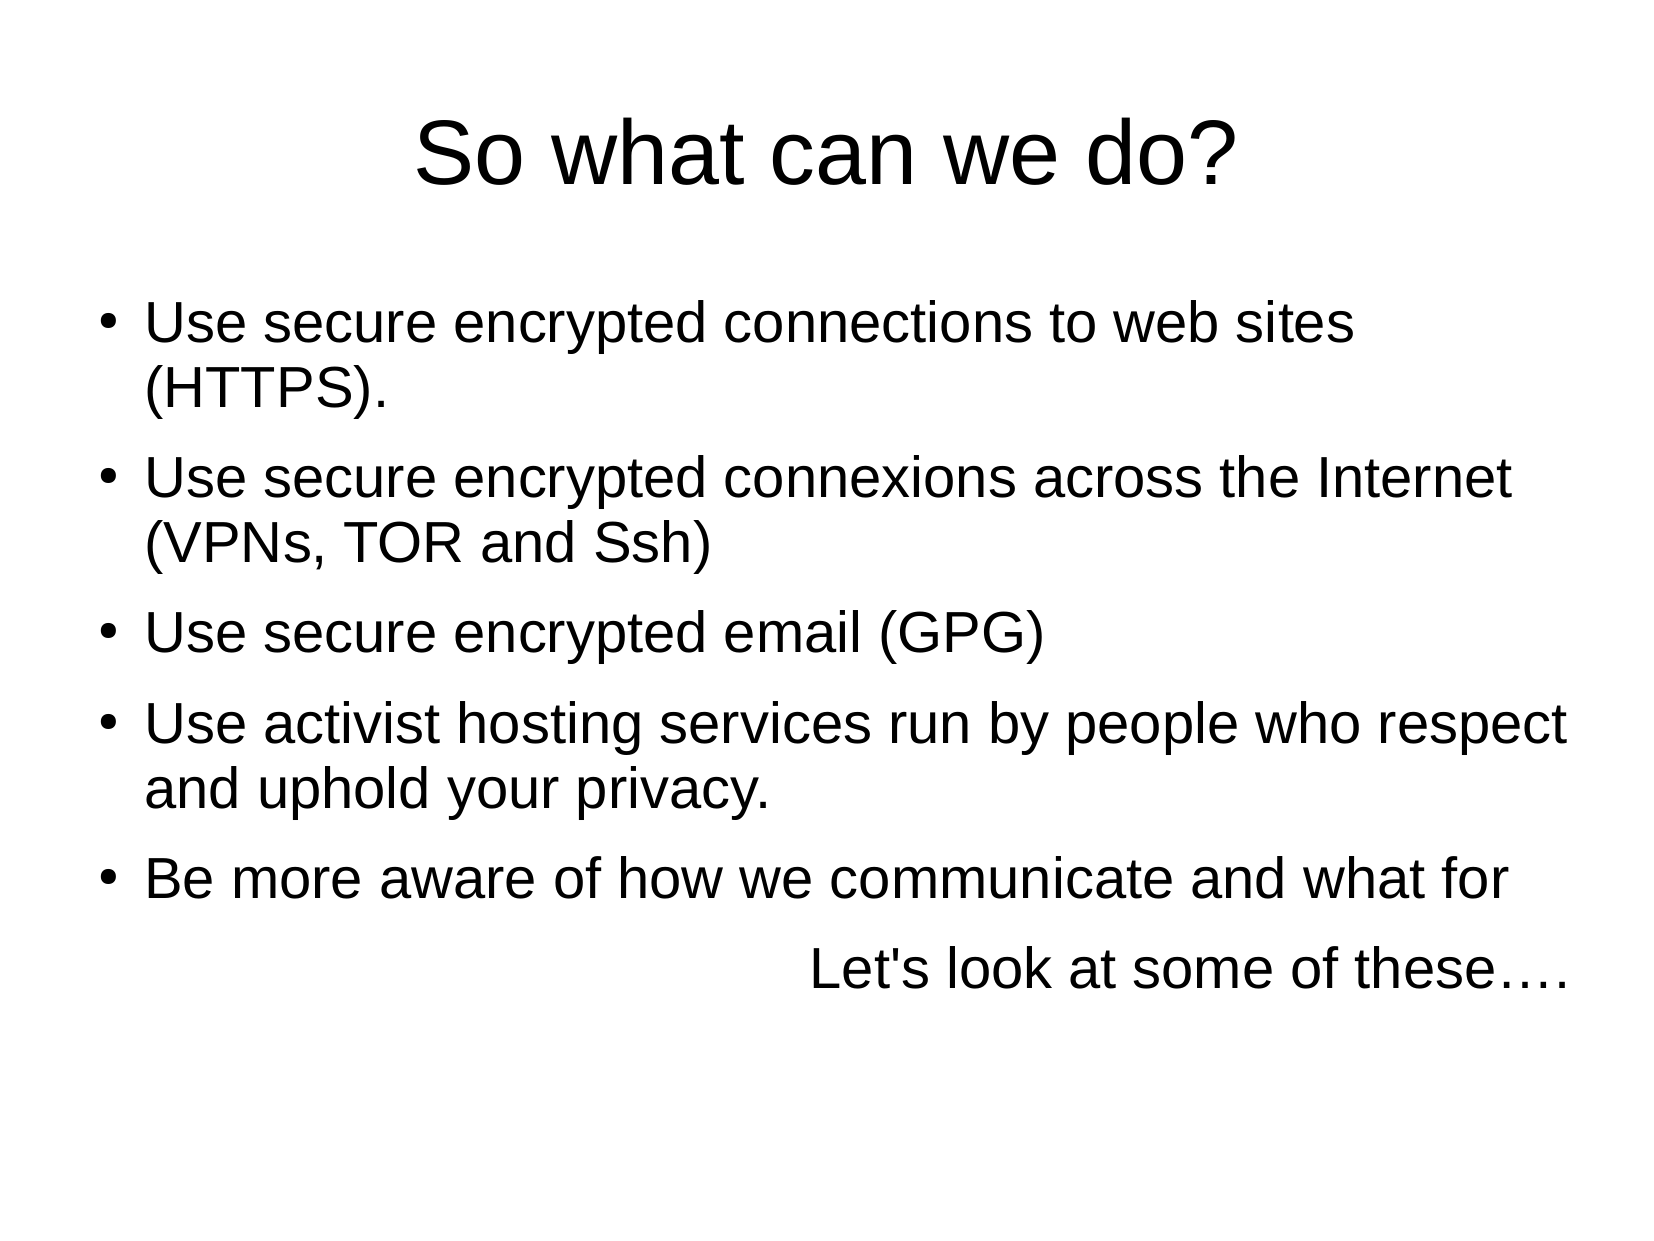

# So what can we do?
Use secure encrypted connections to web sites (HTTPS).
Use secure encrypted connexions across the Internet (VPNs, TOR and Ssh)
Use secure encrypted email (GPG)
Use activist hosting services run by people who respect and uphold your privacy.
Be more aware of how we communicate and what for
Let's look at some of these….